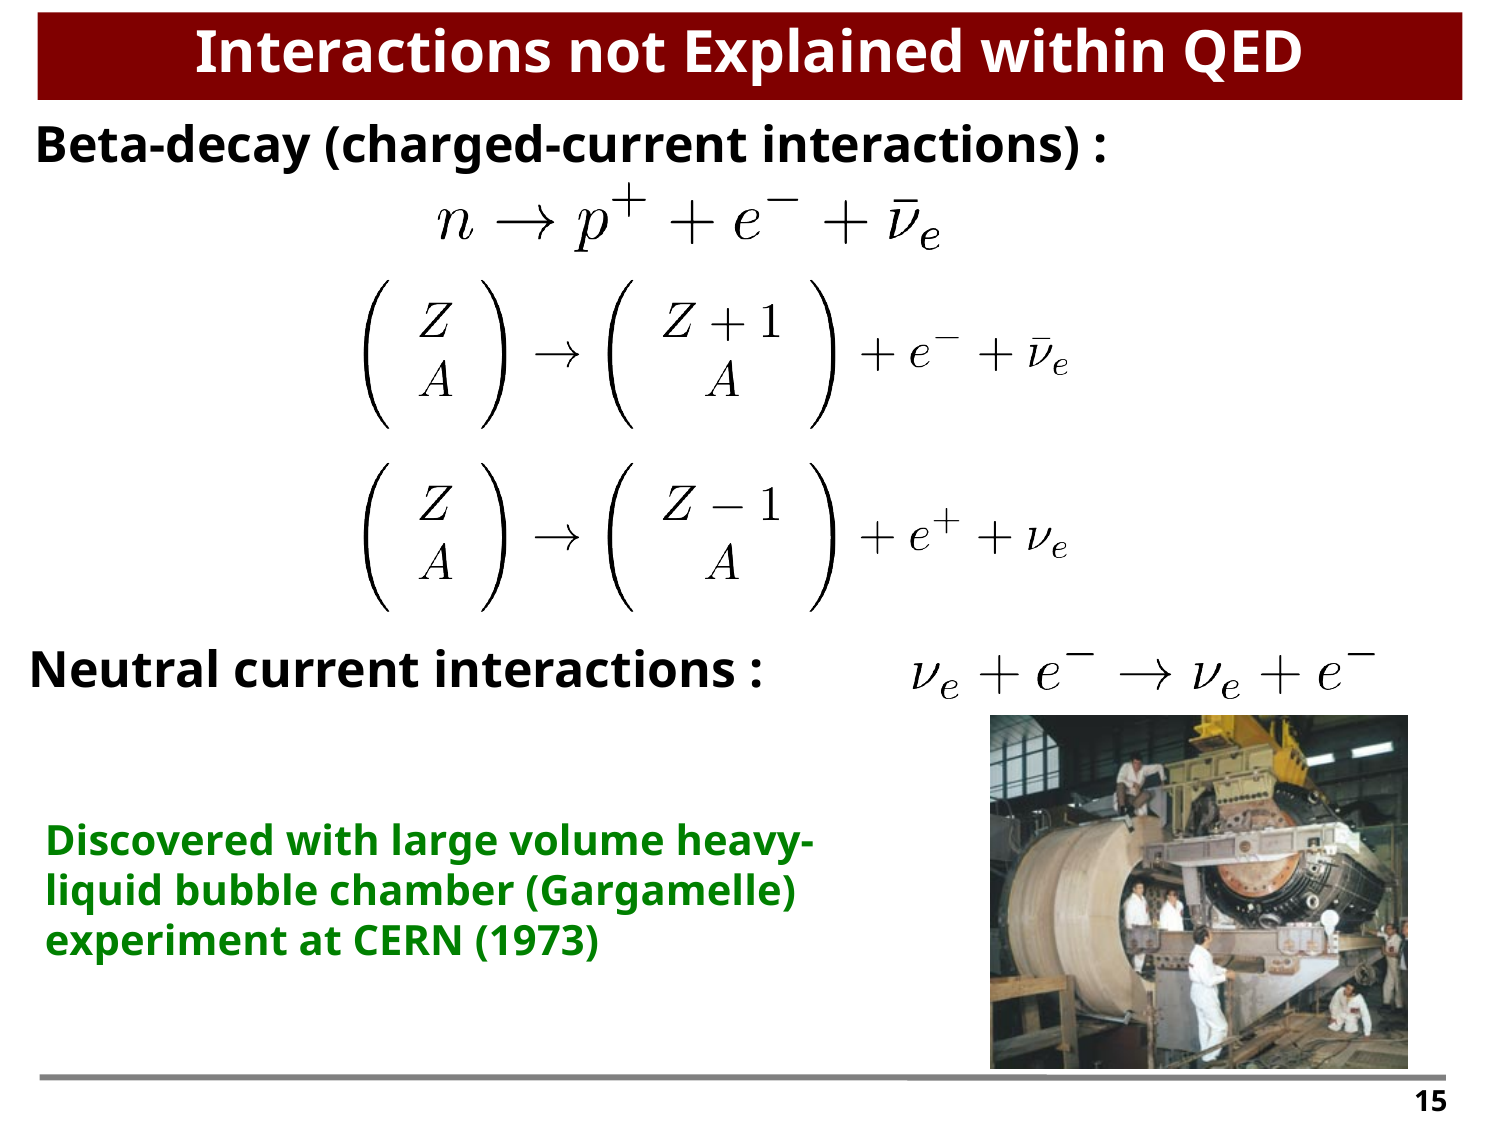

# Interactions not Explained within QED
Beta-decay (charged-current interactions) :
Neutral current interactions :
Discovered with large volume heavy-liquid bubble chamber (Gargamelle) experiment at CERN (1973)